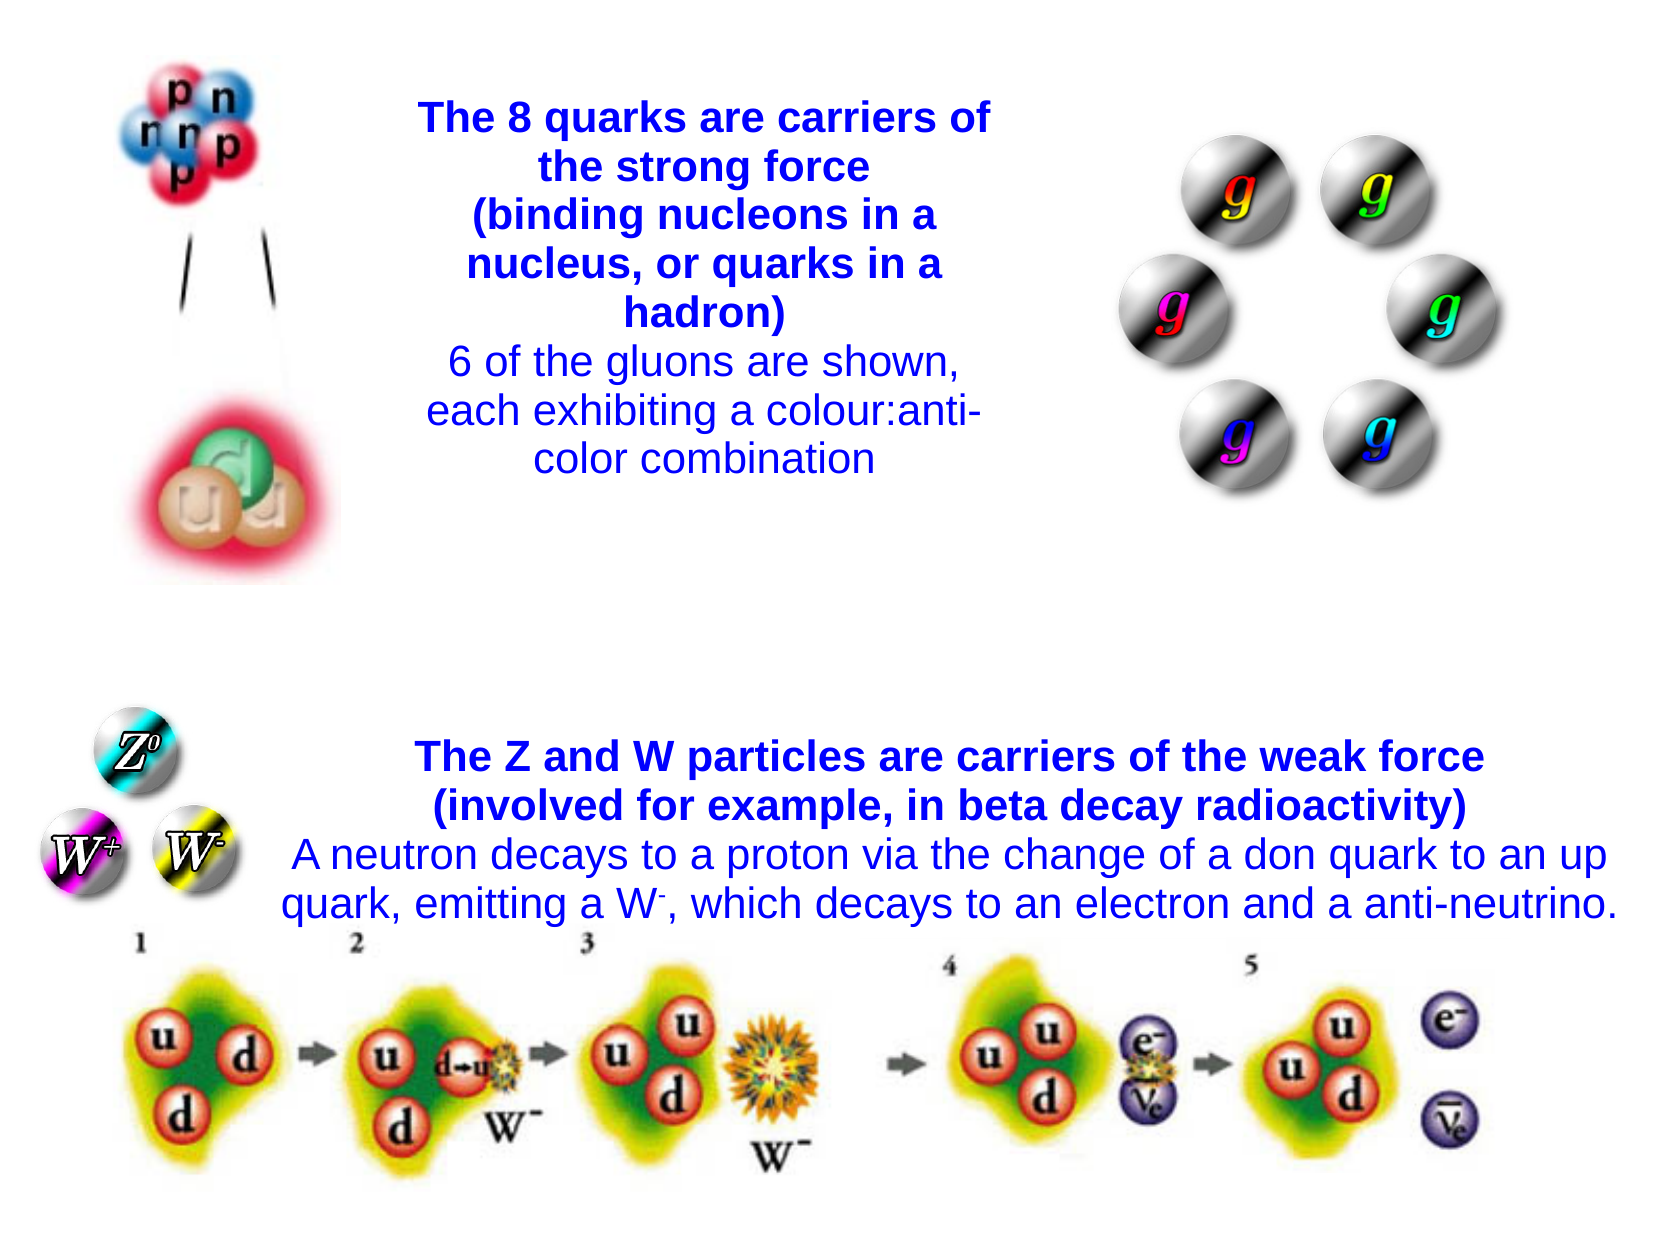

The 8 quarks are carriers of the strong force
(binding nucleons in a nucleus, or quarks in a hadron)
6 of the gluons are shown, each exhibiting a colour:anti-color combination
The Z and W particles are carriers of the weak force
(involved for example, in beta decay radioactivity)
A neutron decays to a proton via the change of a don quark to an up quark, emitting a W-, which decays to an electron and a anti-neutrino.